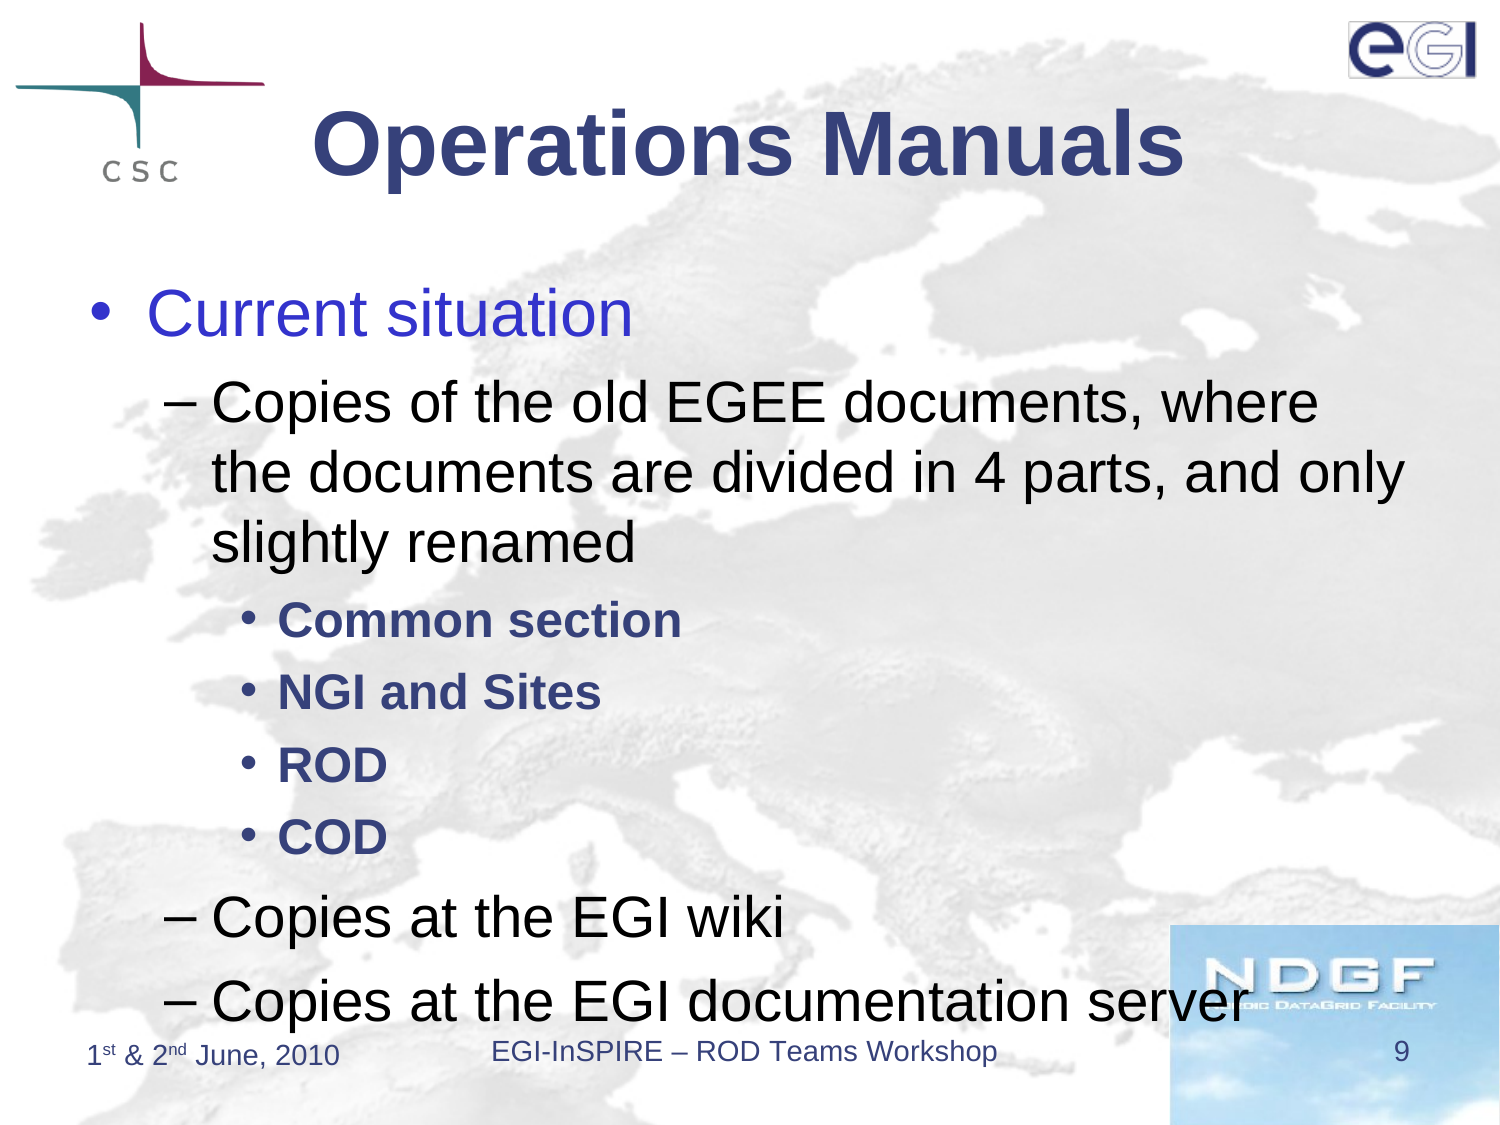

# Operations Manuals
Current situation
Copies of the old EGEE documents, where the documents are divided in 4 parts, and only slightly renamed
Common section
NGI and Sites
ROD
COD
Copies at the EGI wiki
Copies at the EGI documentation server
9